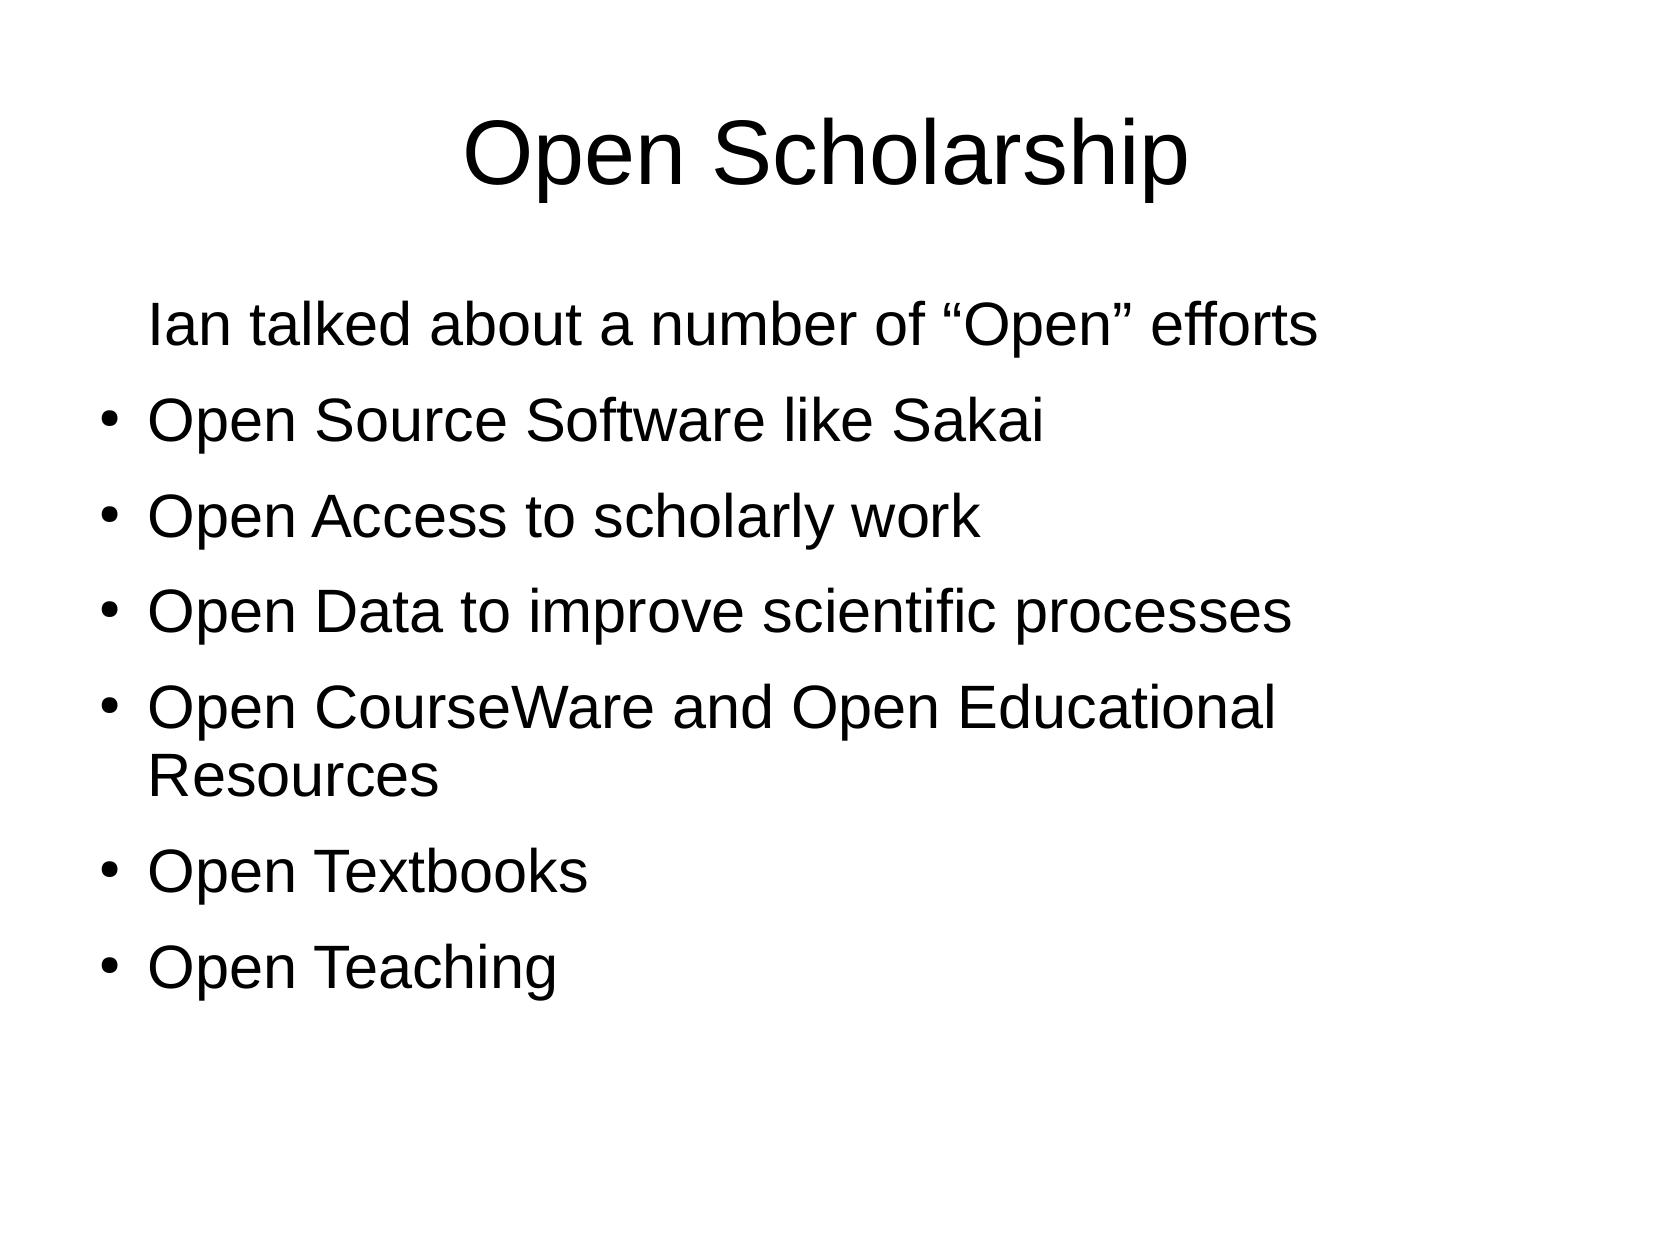

# Open Scholarship
Ian talked about a number of “Open” efforts
Open Source Software like Sakai
Open Access to scholarly work
Open Data to improve scientific processes
Open CourseWare and Open Educational Resources
Open Textbooks
Open Teaching